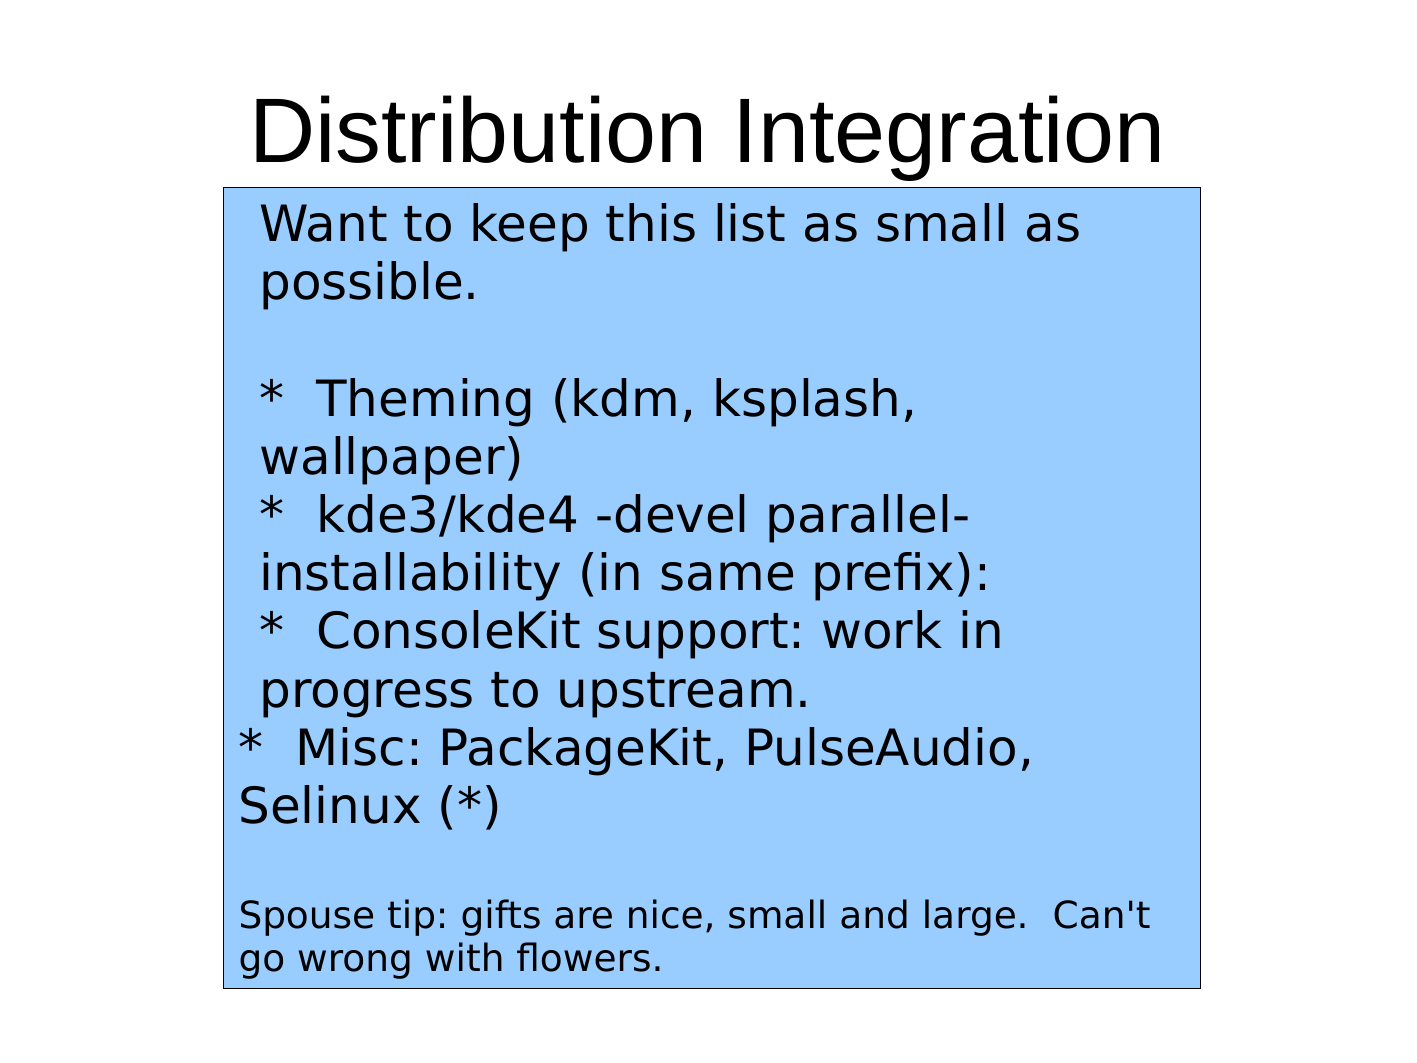

# Distribution Integration
Want to keep this list as small as possible.
* Theming (kdm, ksplash, wallpaper)
* kde3/kde4 -devel parallel-installability (in same prefix):
* ConsoleKit support: work in progress to upstream.
* Misc: PackageKit, PulseAudio, Selinux (*)
Spouse tip: gifts are nice, small and large. Can't go wrong with flowers.